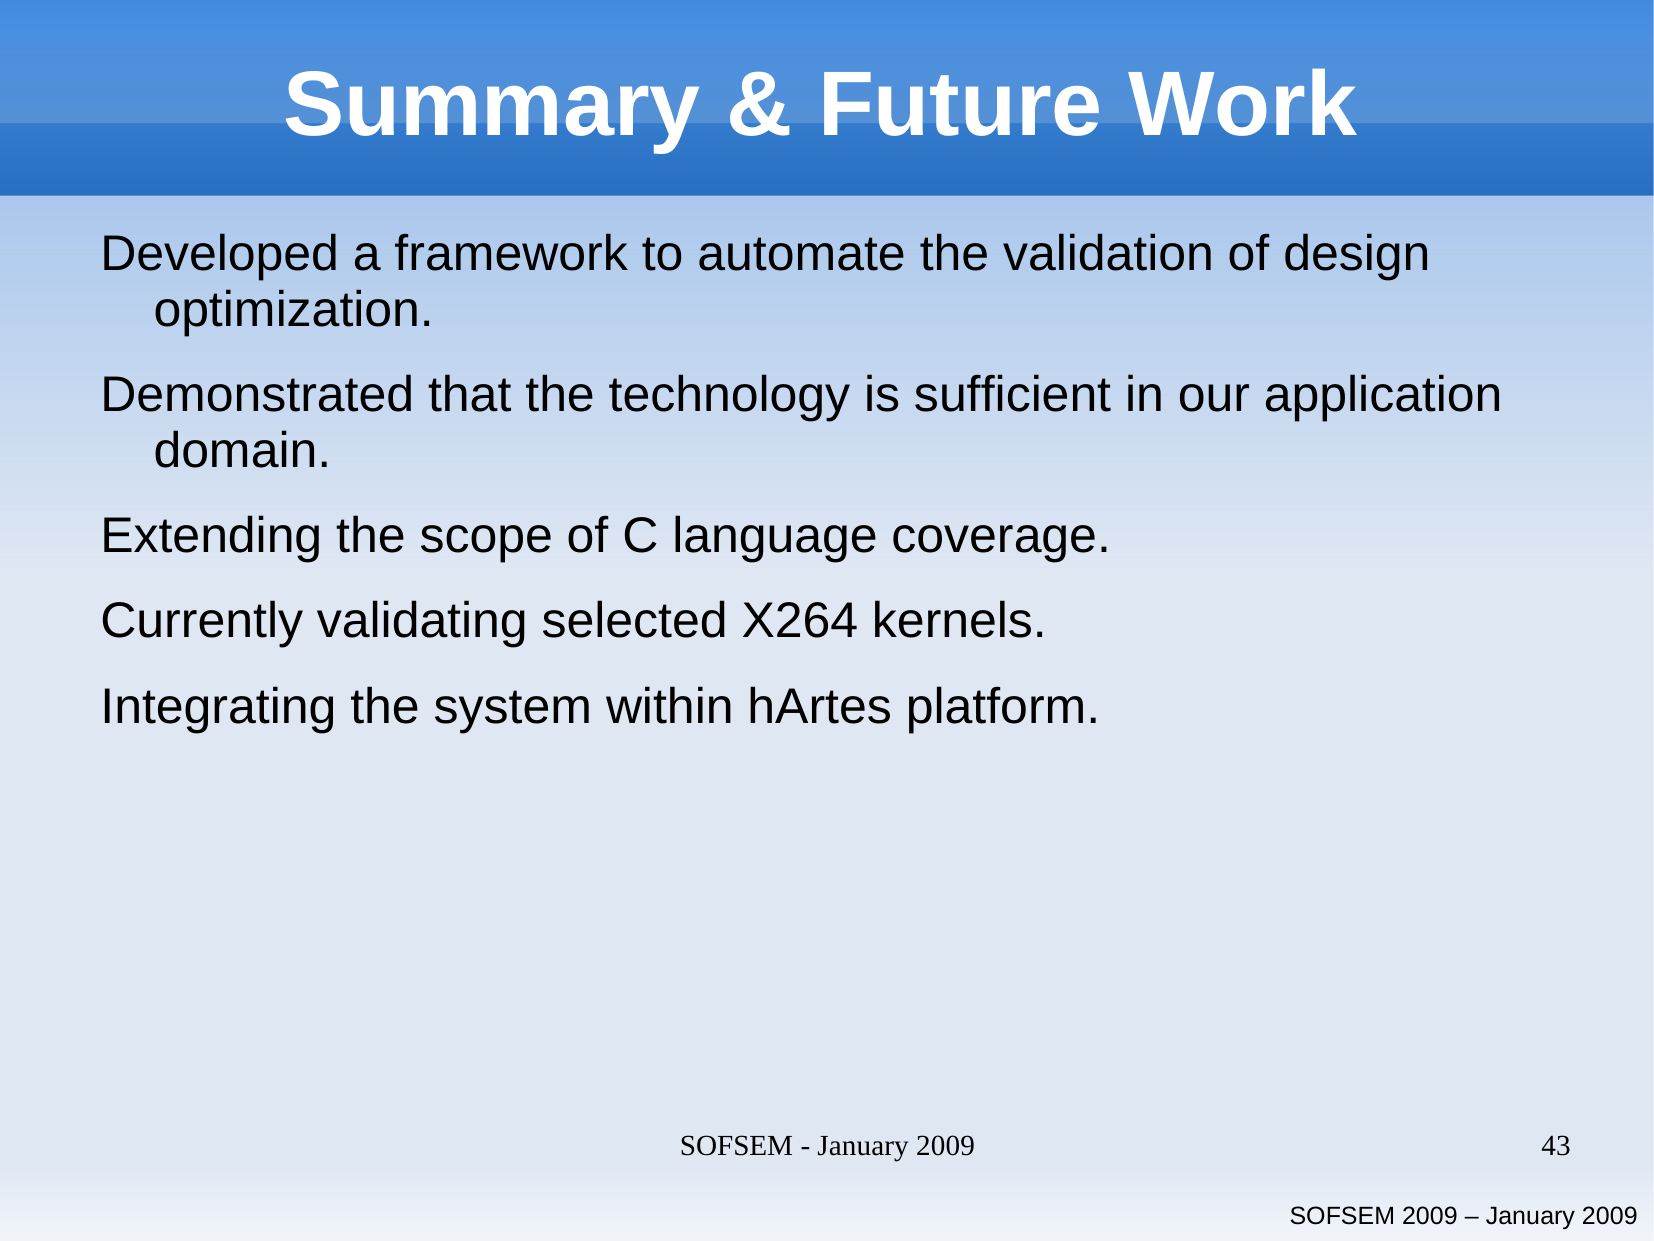

# Summary & Future Work
Developed a framework to automate the validation of design optimization.
Demonstrated that the technology is sufficient in our application domain.
Extending the scope of C language coverage.
Currently validating selected X264 kernels.
Integrating the system within hArtes platform.
SOFSEM - January 2009
43
SOFSEM 2009 – January 2009